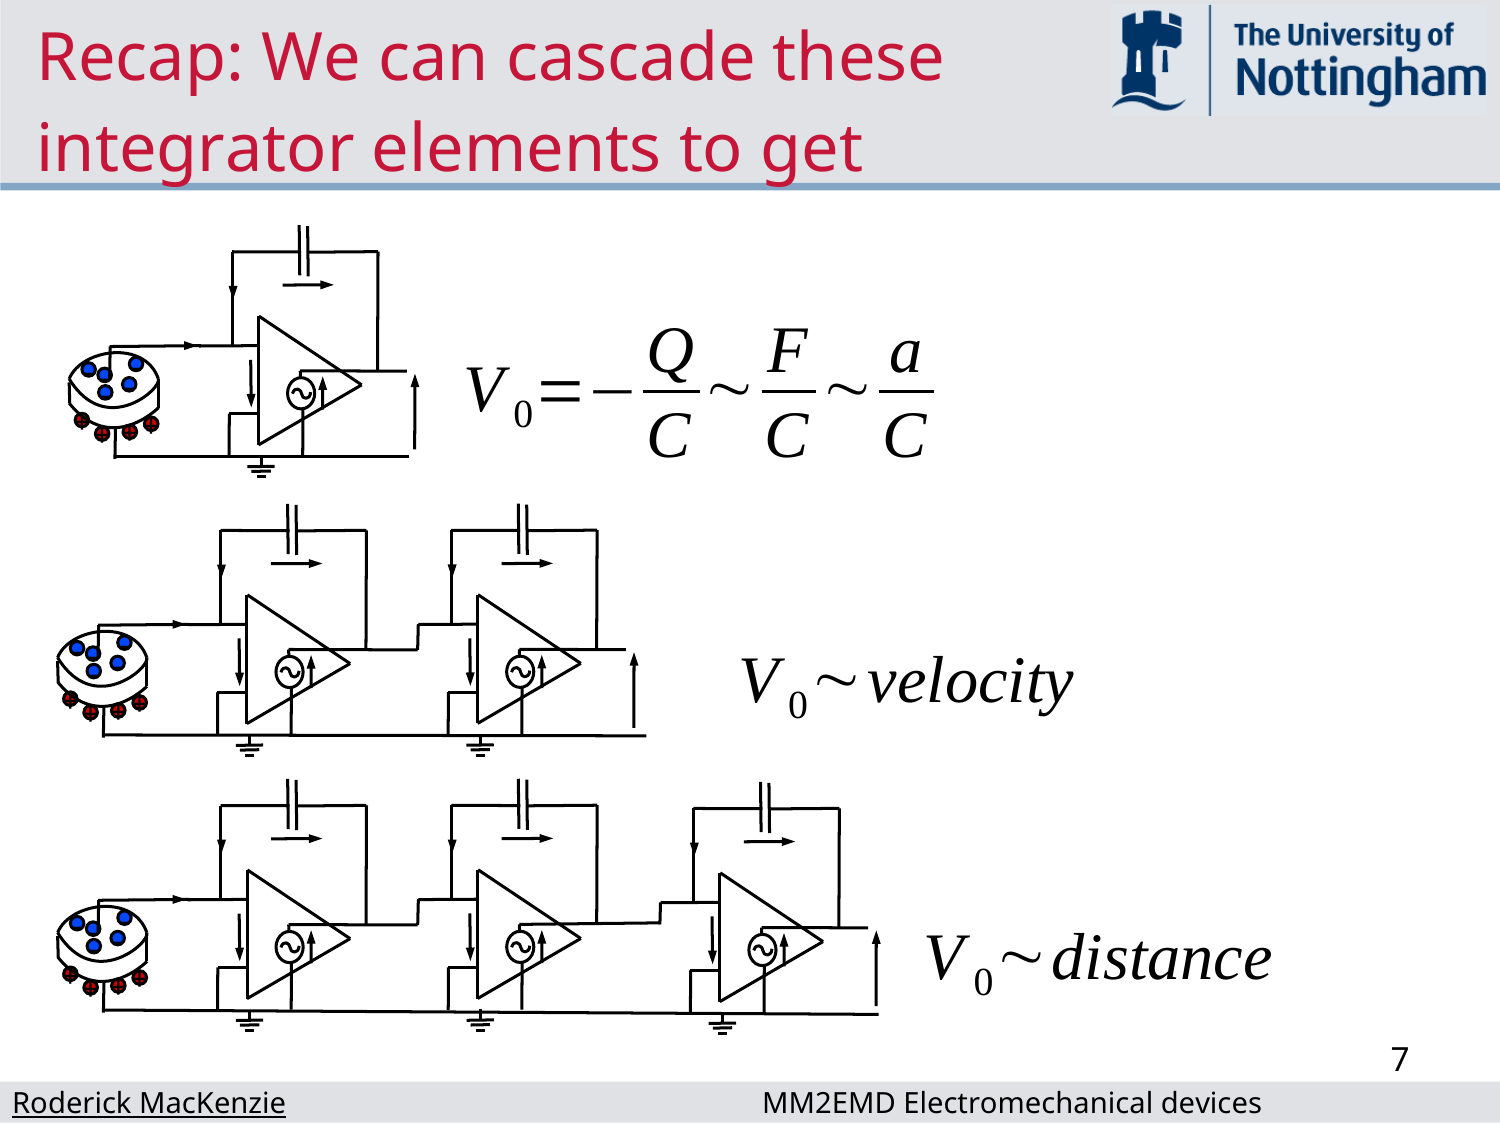

# Recap: We can cascade these integrator elements to get
-
-
-
-
-
+
+
+
+
-
-
-
-
-
+
+
+
+
-
-
-
-
-
+
+
+
+